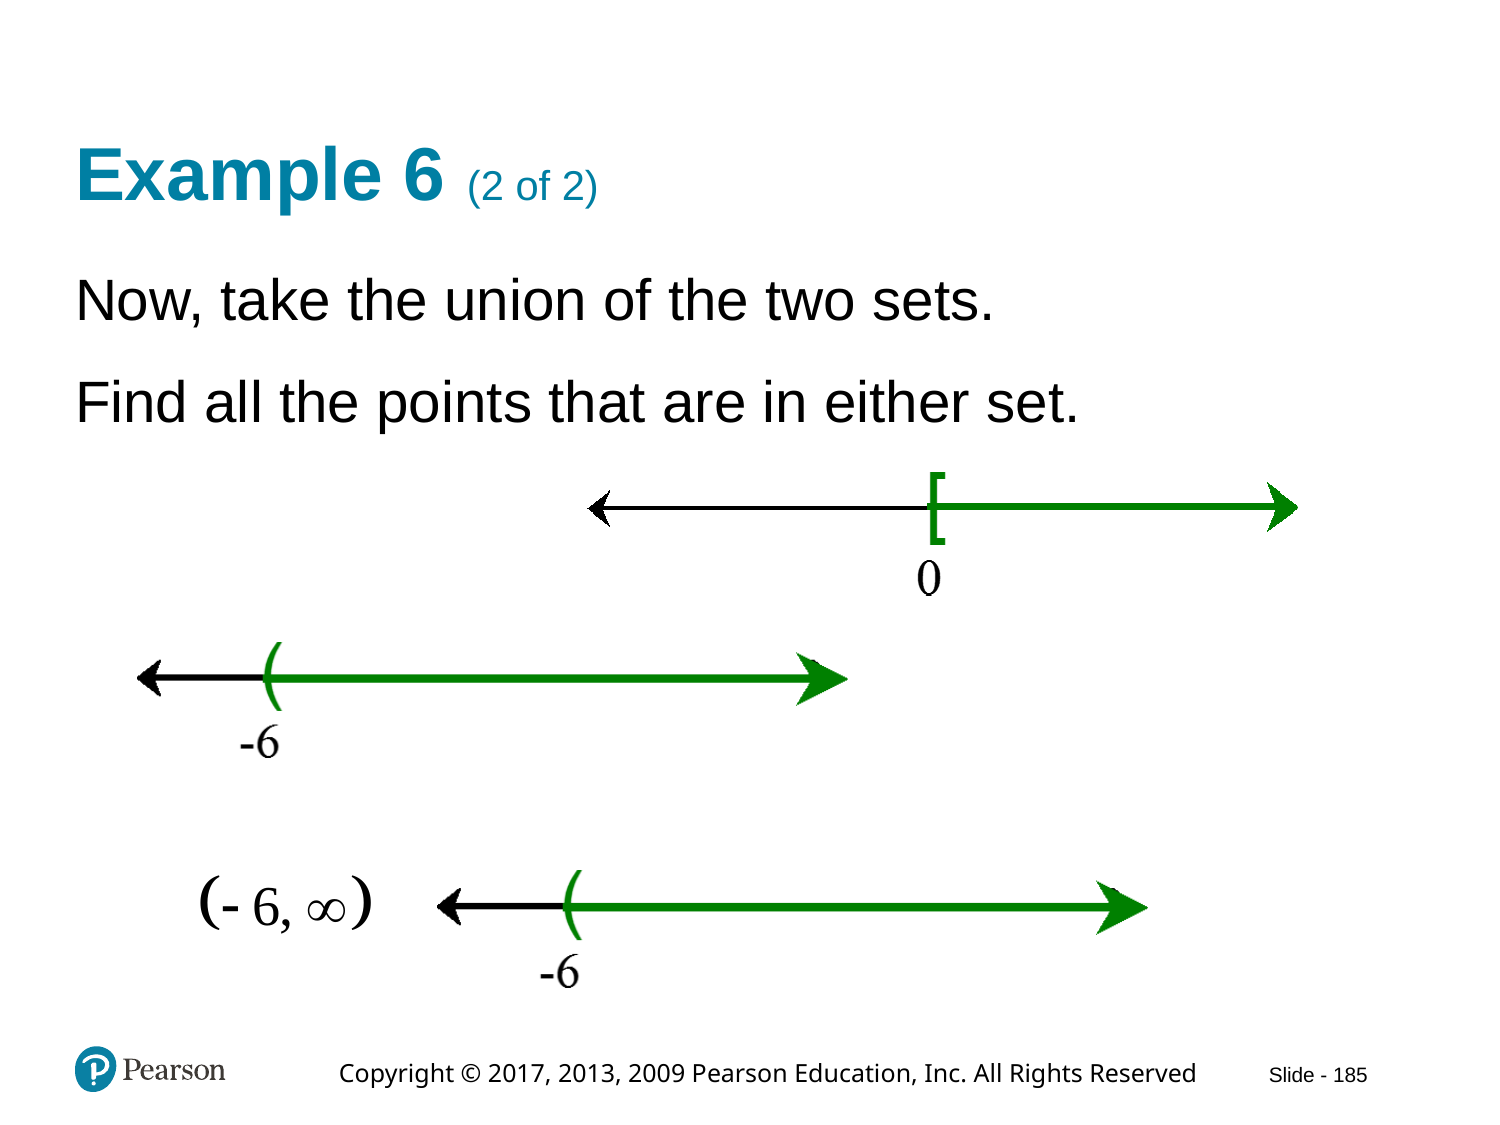

# Example 6 (2 of 2)
Now, take the union of the two sets.
Find all the points that are in either set.